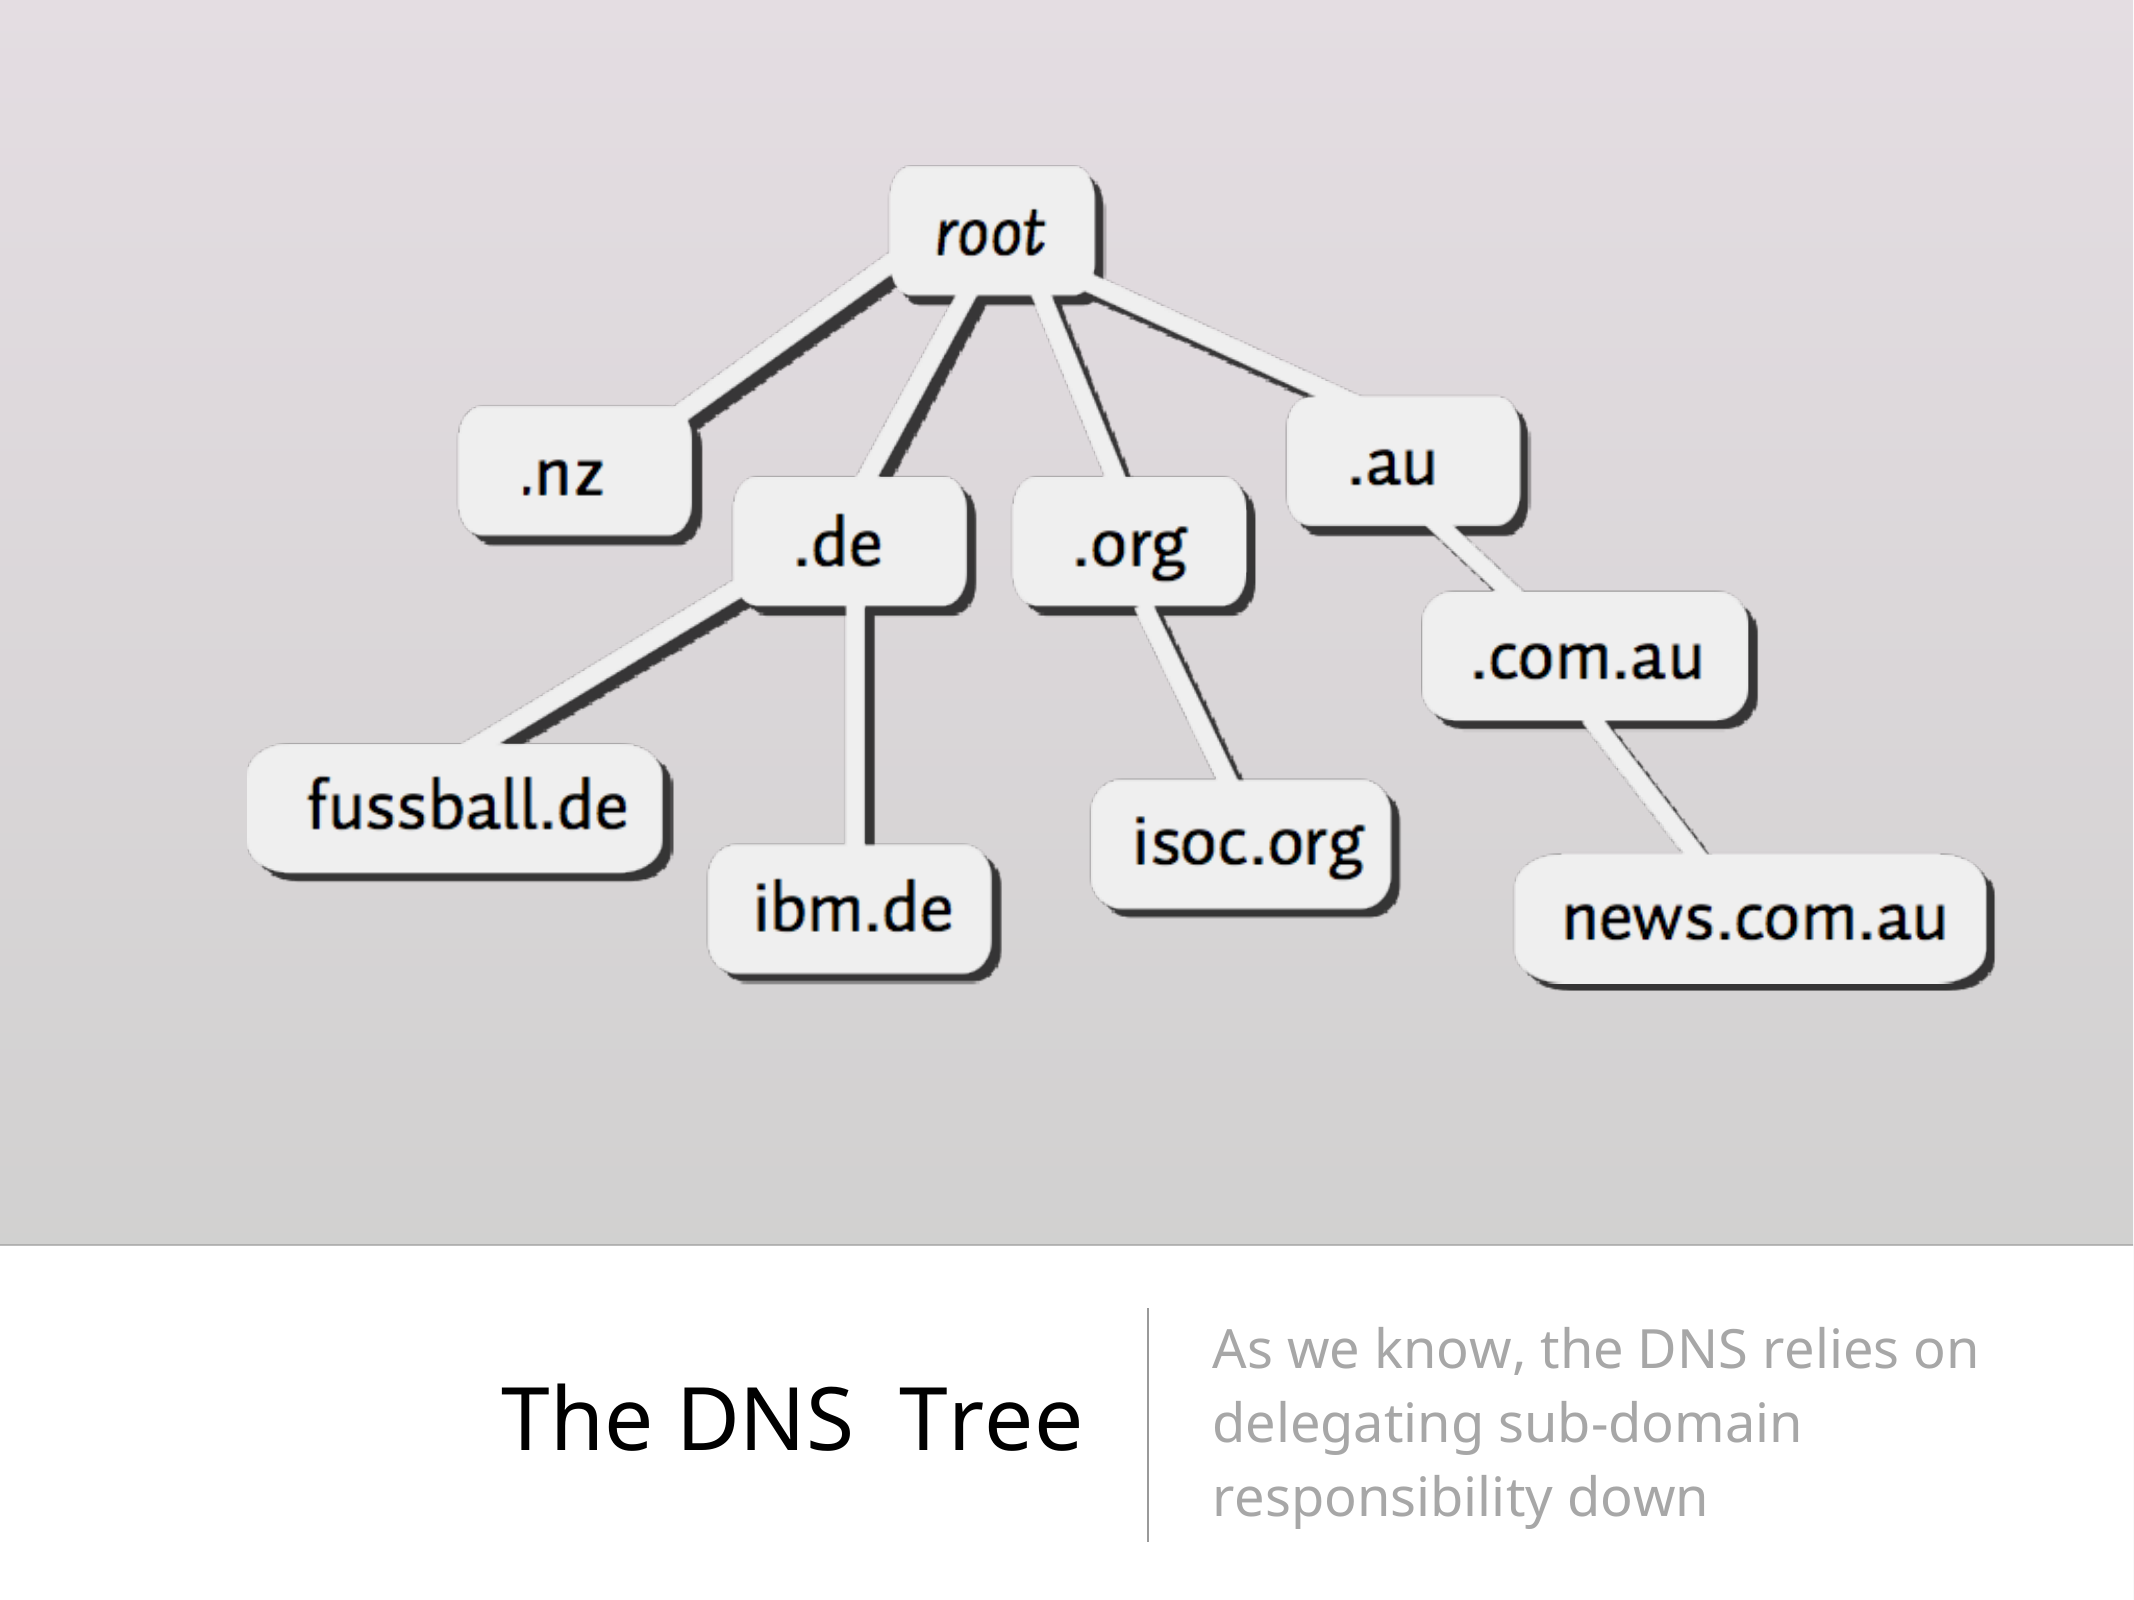

# The DNS Tree
As we know, the DNS relies on delegating sub-domain responsibility down